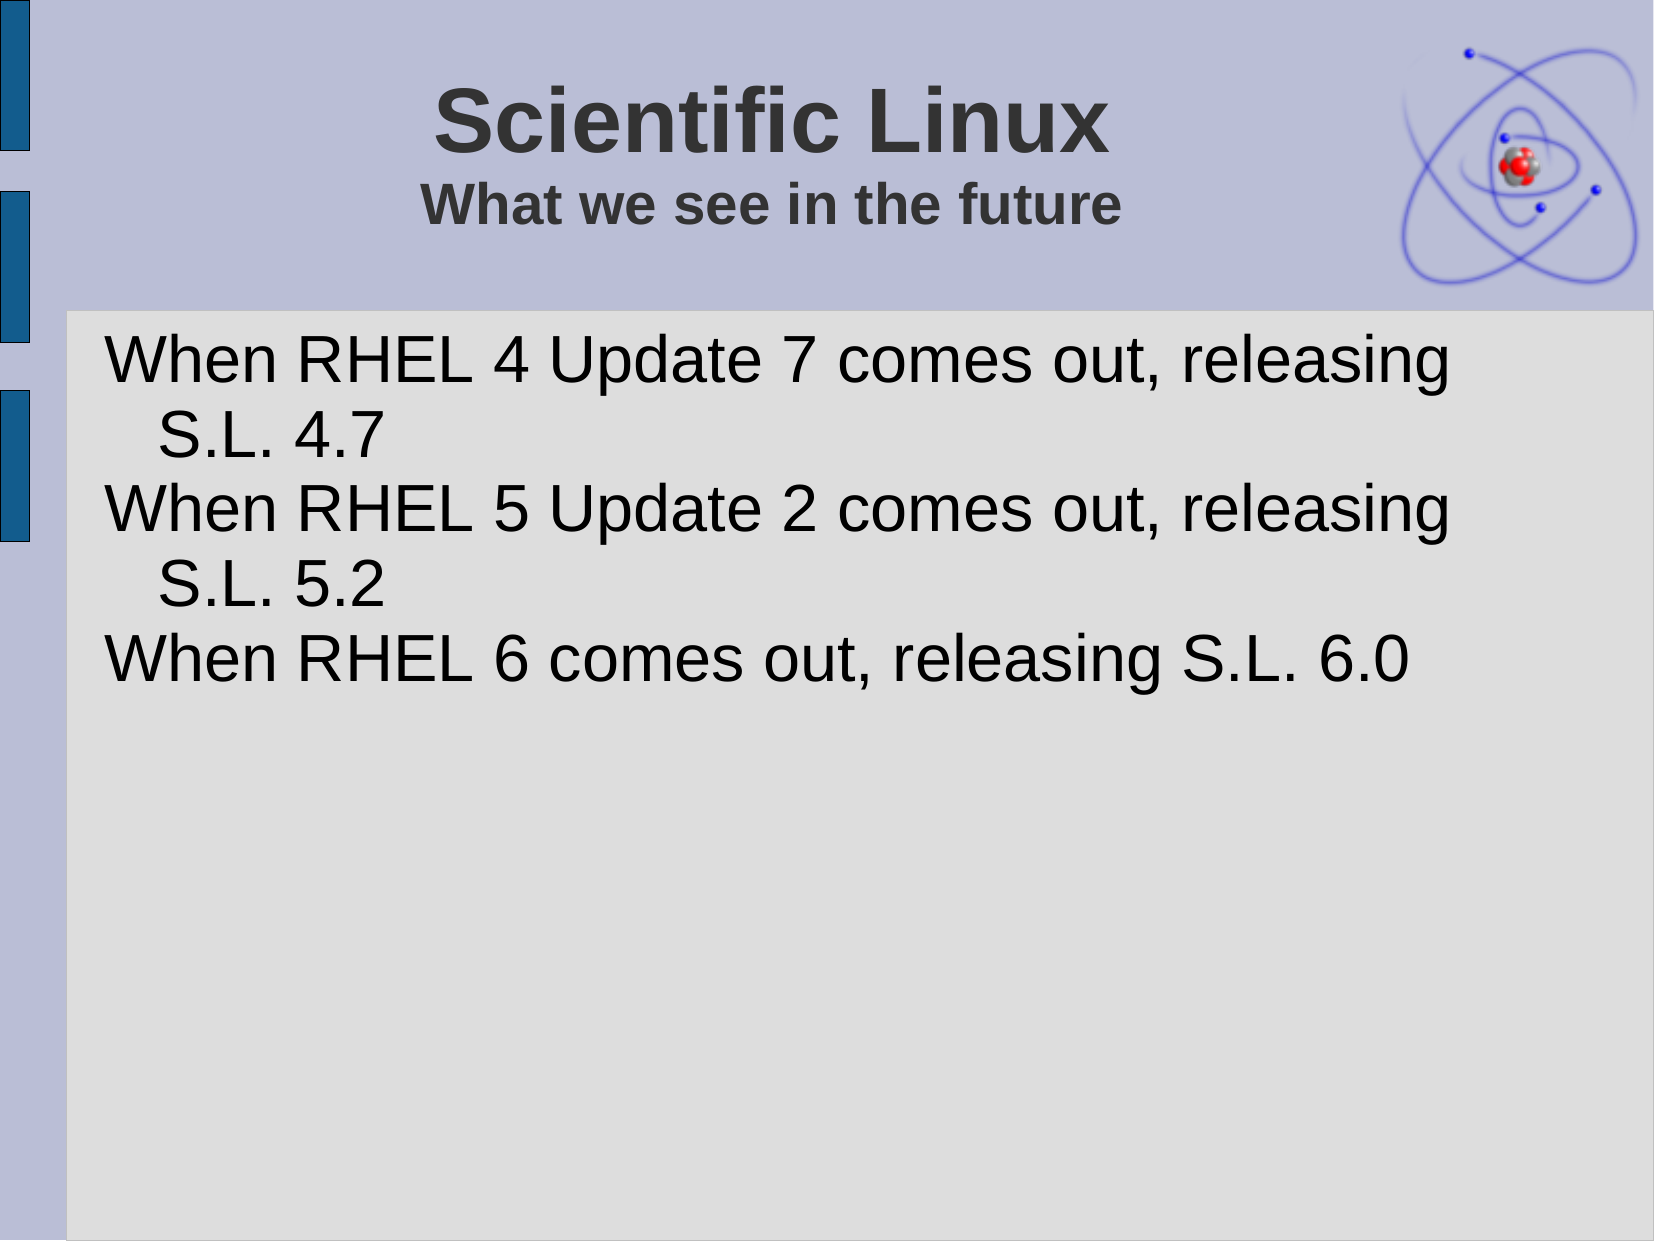

# Scientific Linux What we see in the future
When RHEL 4 Update 7 comes out, releasing S.L. 4.7
When RHEL 5 Update 2 comes out, releasing S.L. 5.2
When RHEL 6 comes out, releasing S.L. 6.0